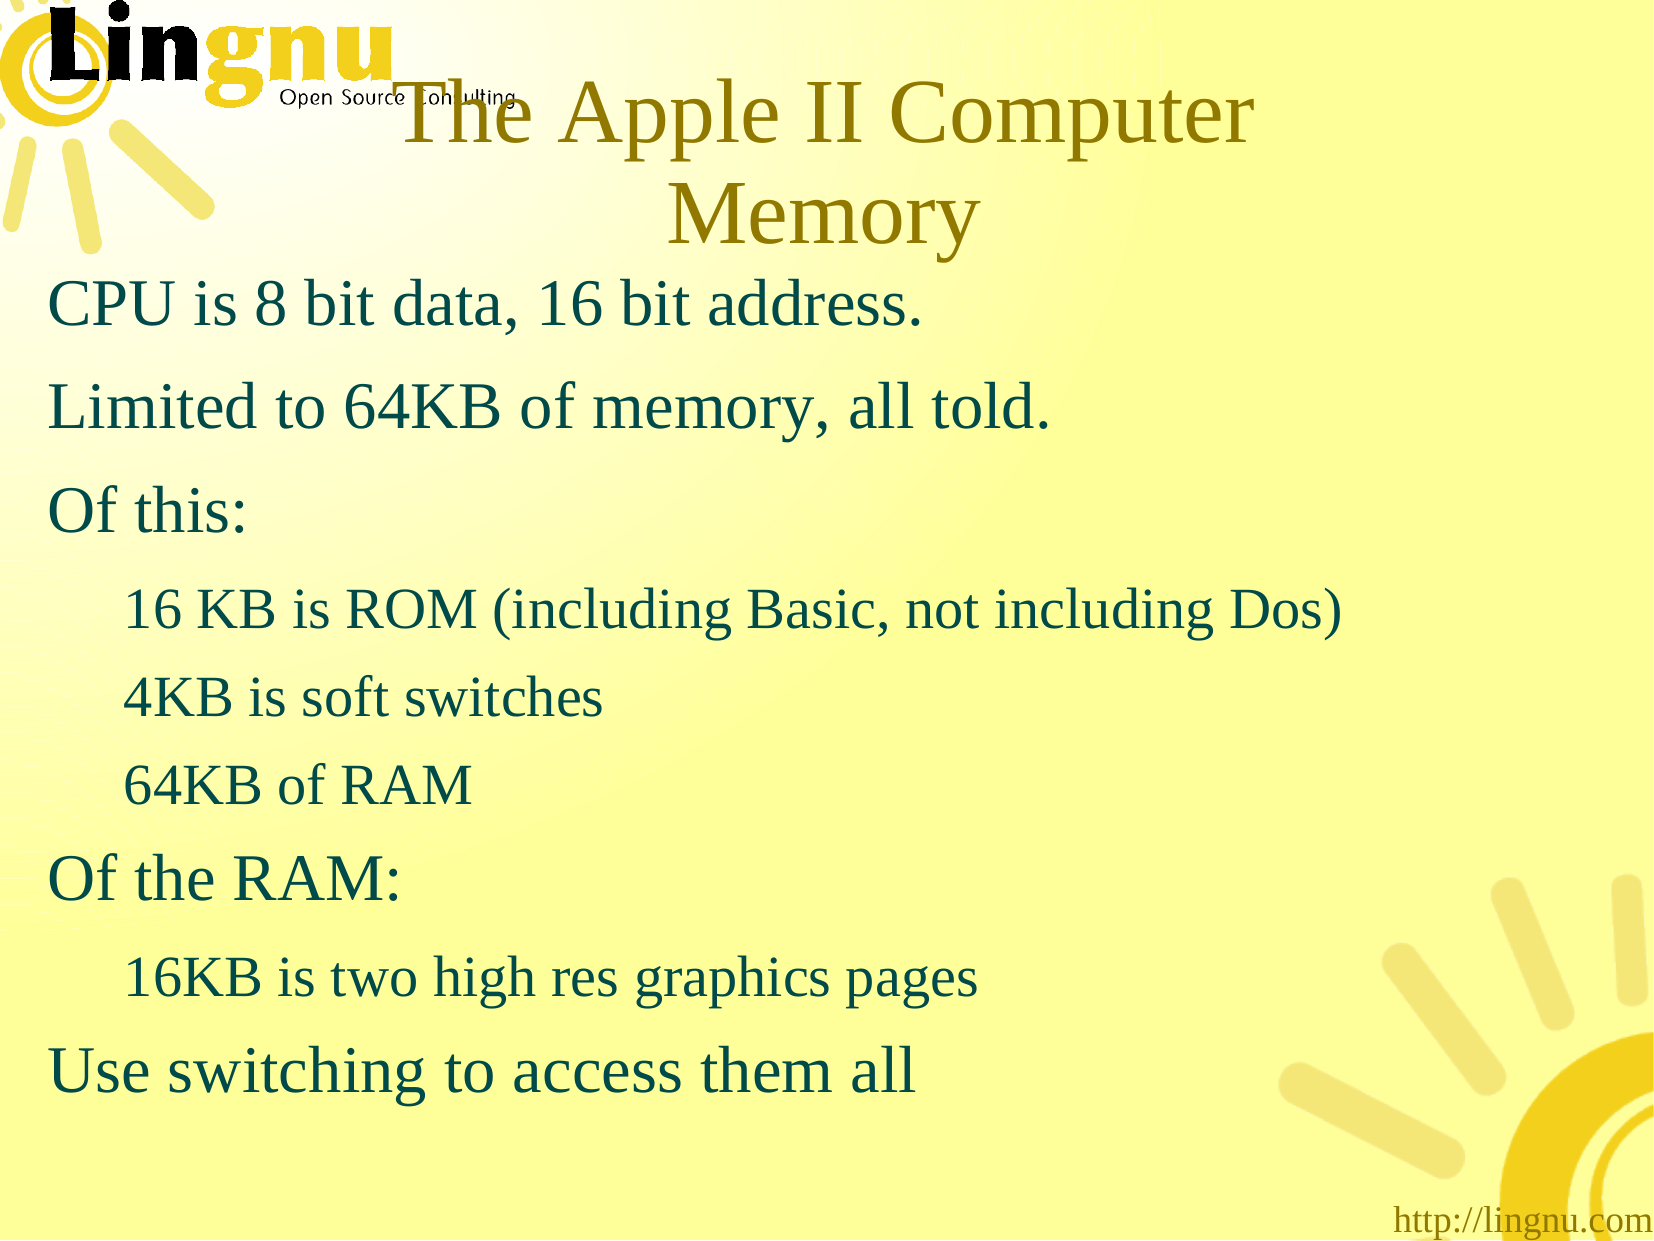

# The Apple II Computer Memory
CPU is 8 bit data, 16 bit address.
Limited to 64KB of memory, all told.
Of this:
16 KB is ROM (including Basic, not including Dos)
4KB is soft switches
64KB of RAM
Of the RAM:
16KB is two high res graphics pages
Use switching to access them all